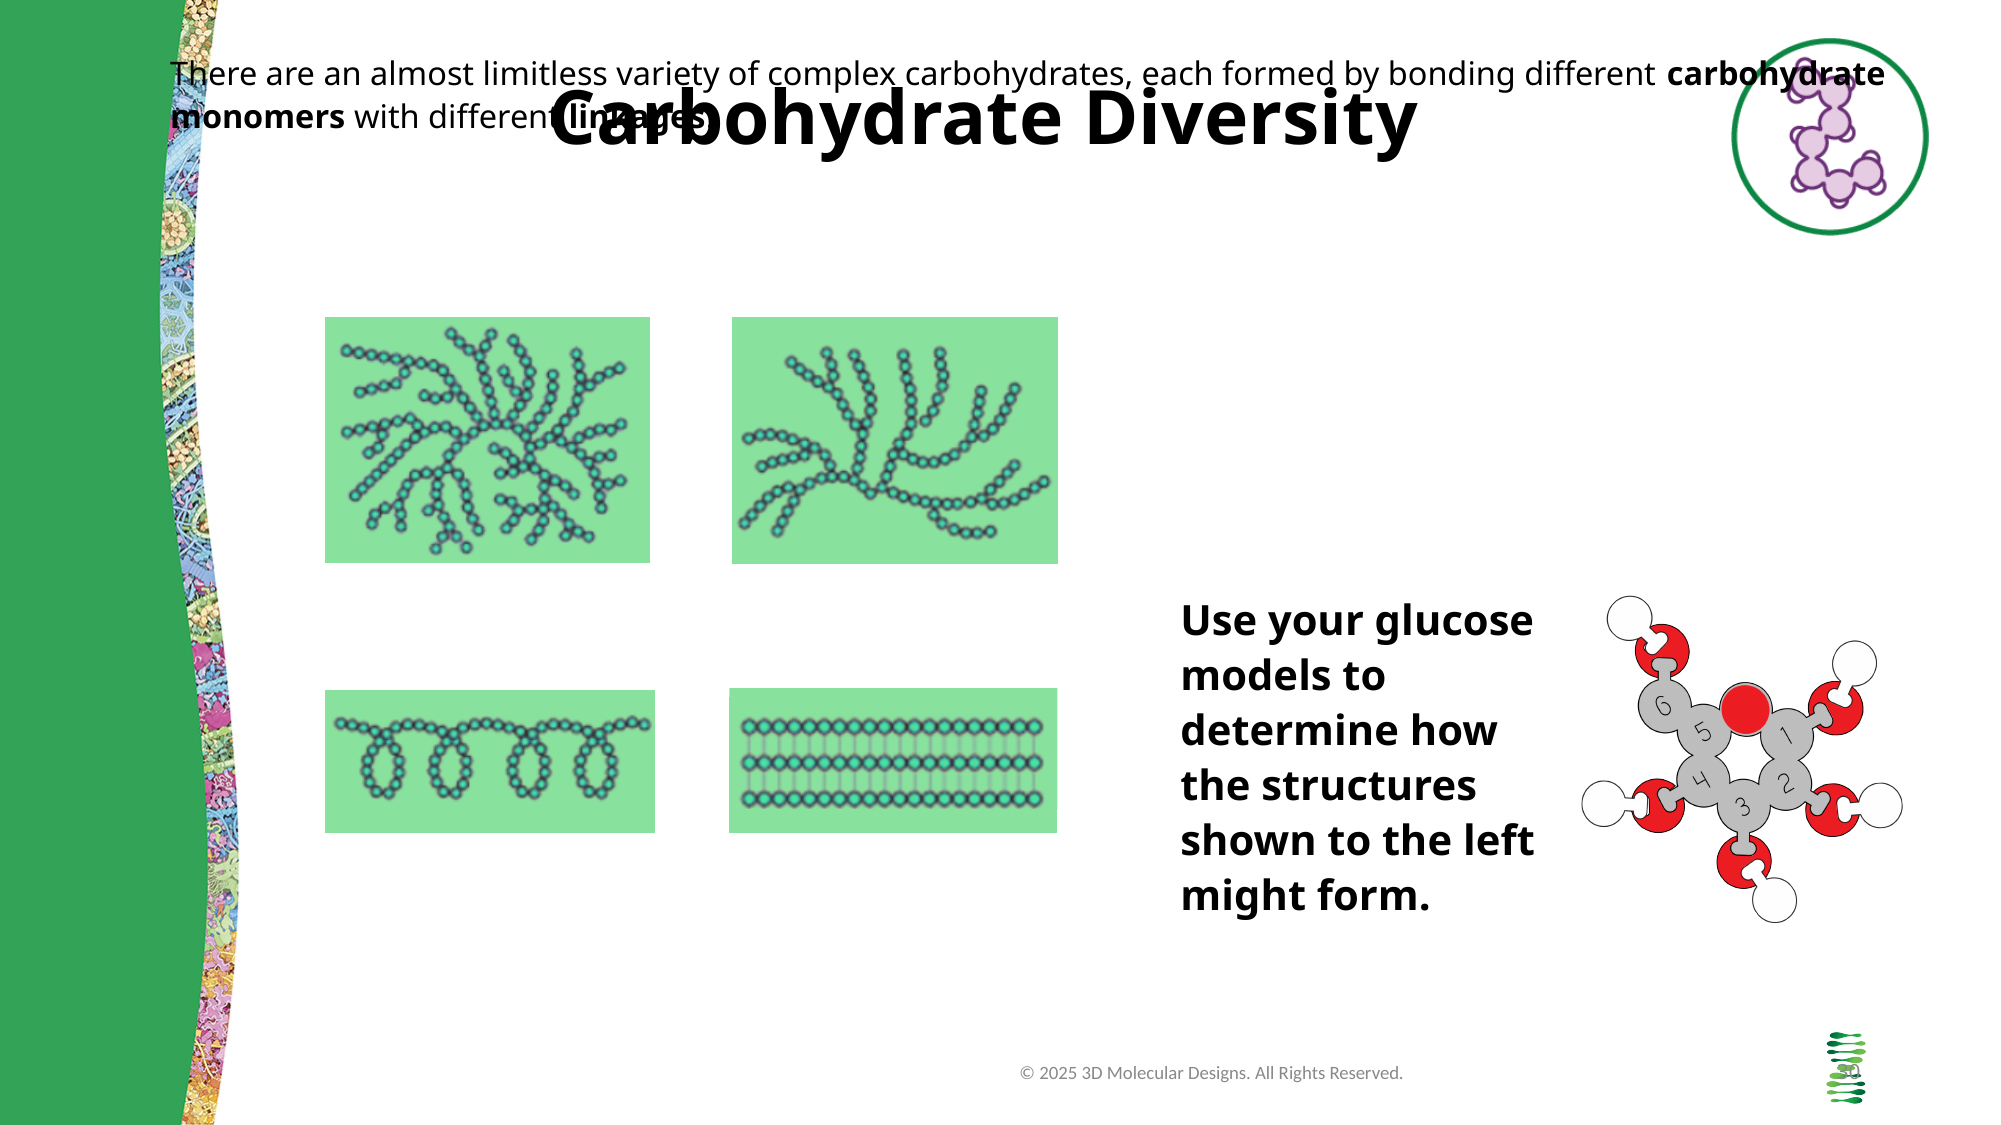

# There are an almost limitless variety of complex carbohydrates, each formed by bonding different carbohydrate monomers with different linkages.
Carbohydrate Diversity
Use your glucose models to determine how the structures shown to the left might form.